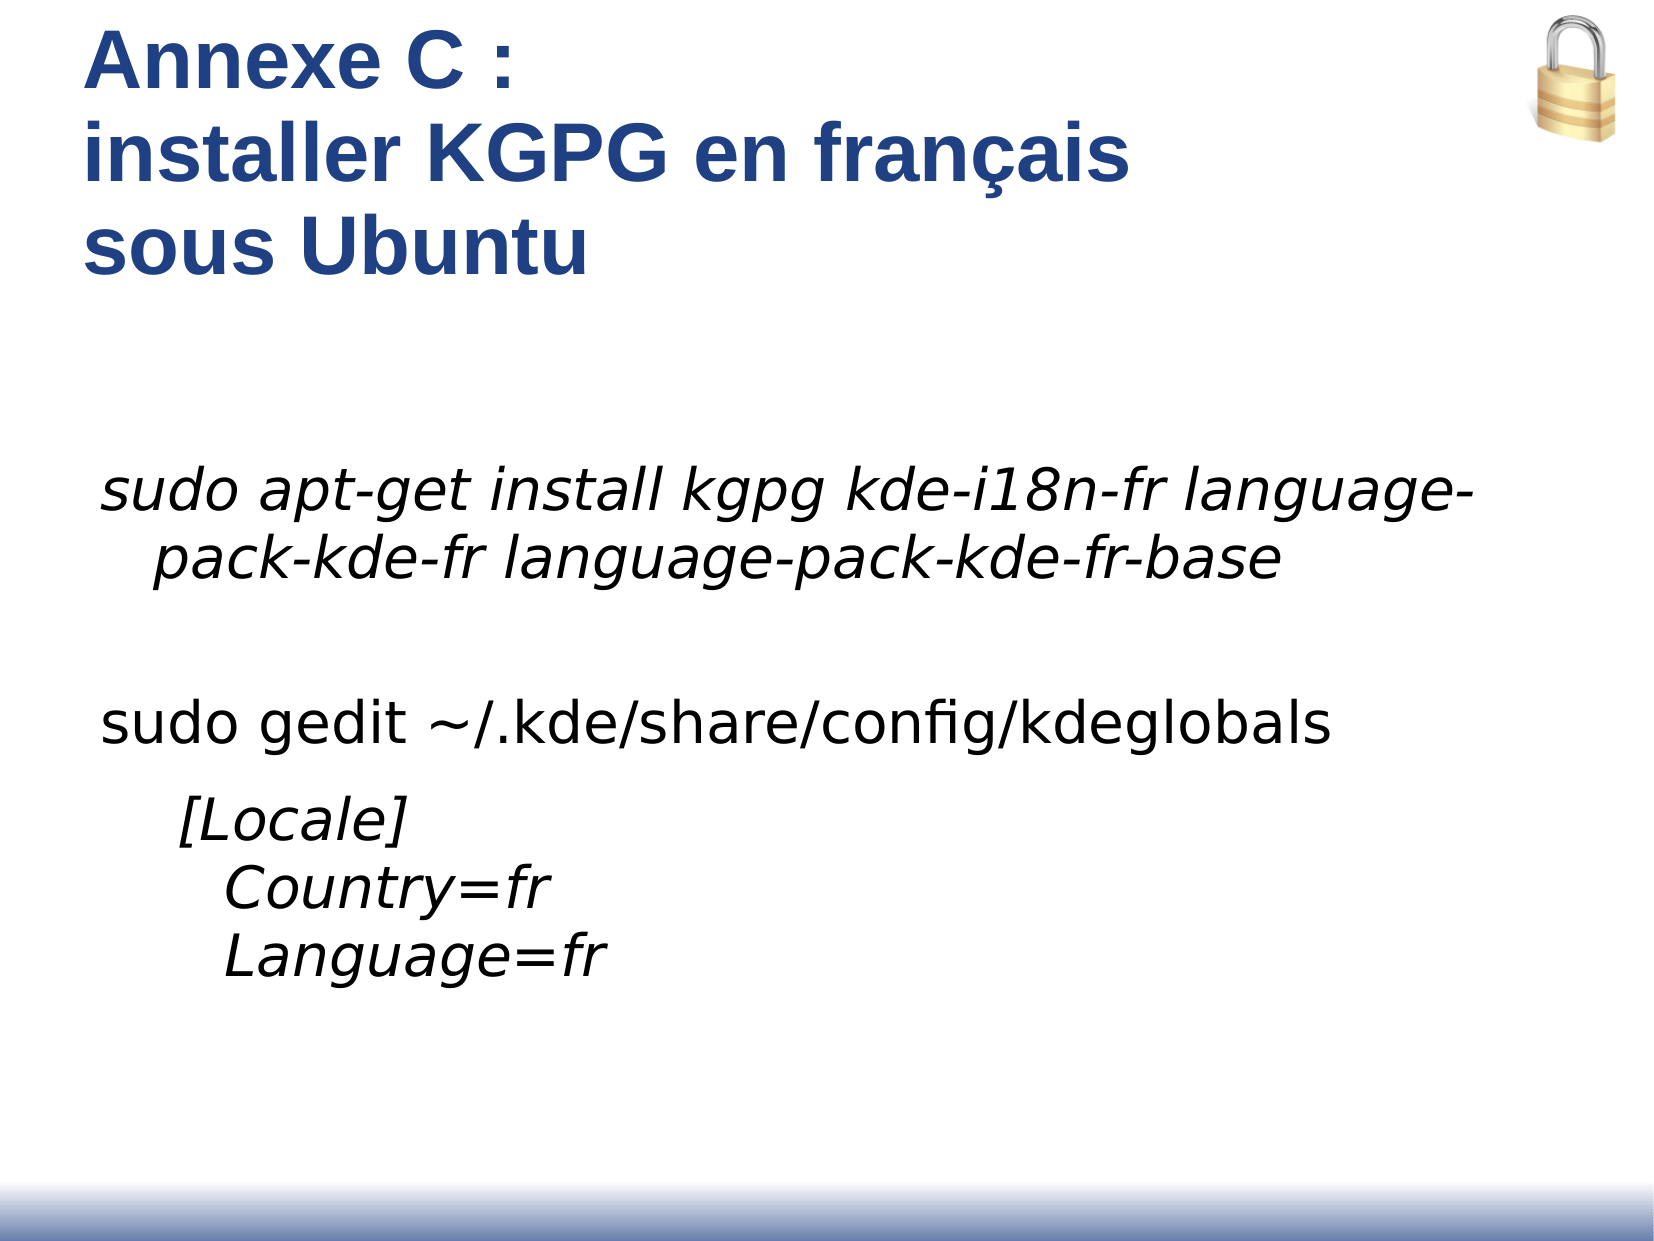

# Annexe C : installer KGPG en français sous Ubuntu
sudo apt-get install kgpg kde-i18n-fr language-pack-kde-fr language-pack-kde-fr-base
sudo gedit ~/.kde/share/config/kdeglobals
[Locale]
Country=fr
Language=fr